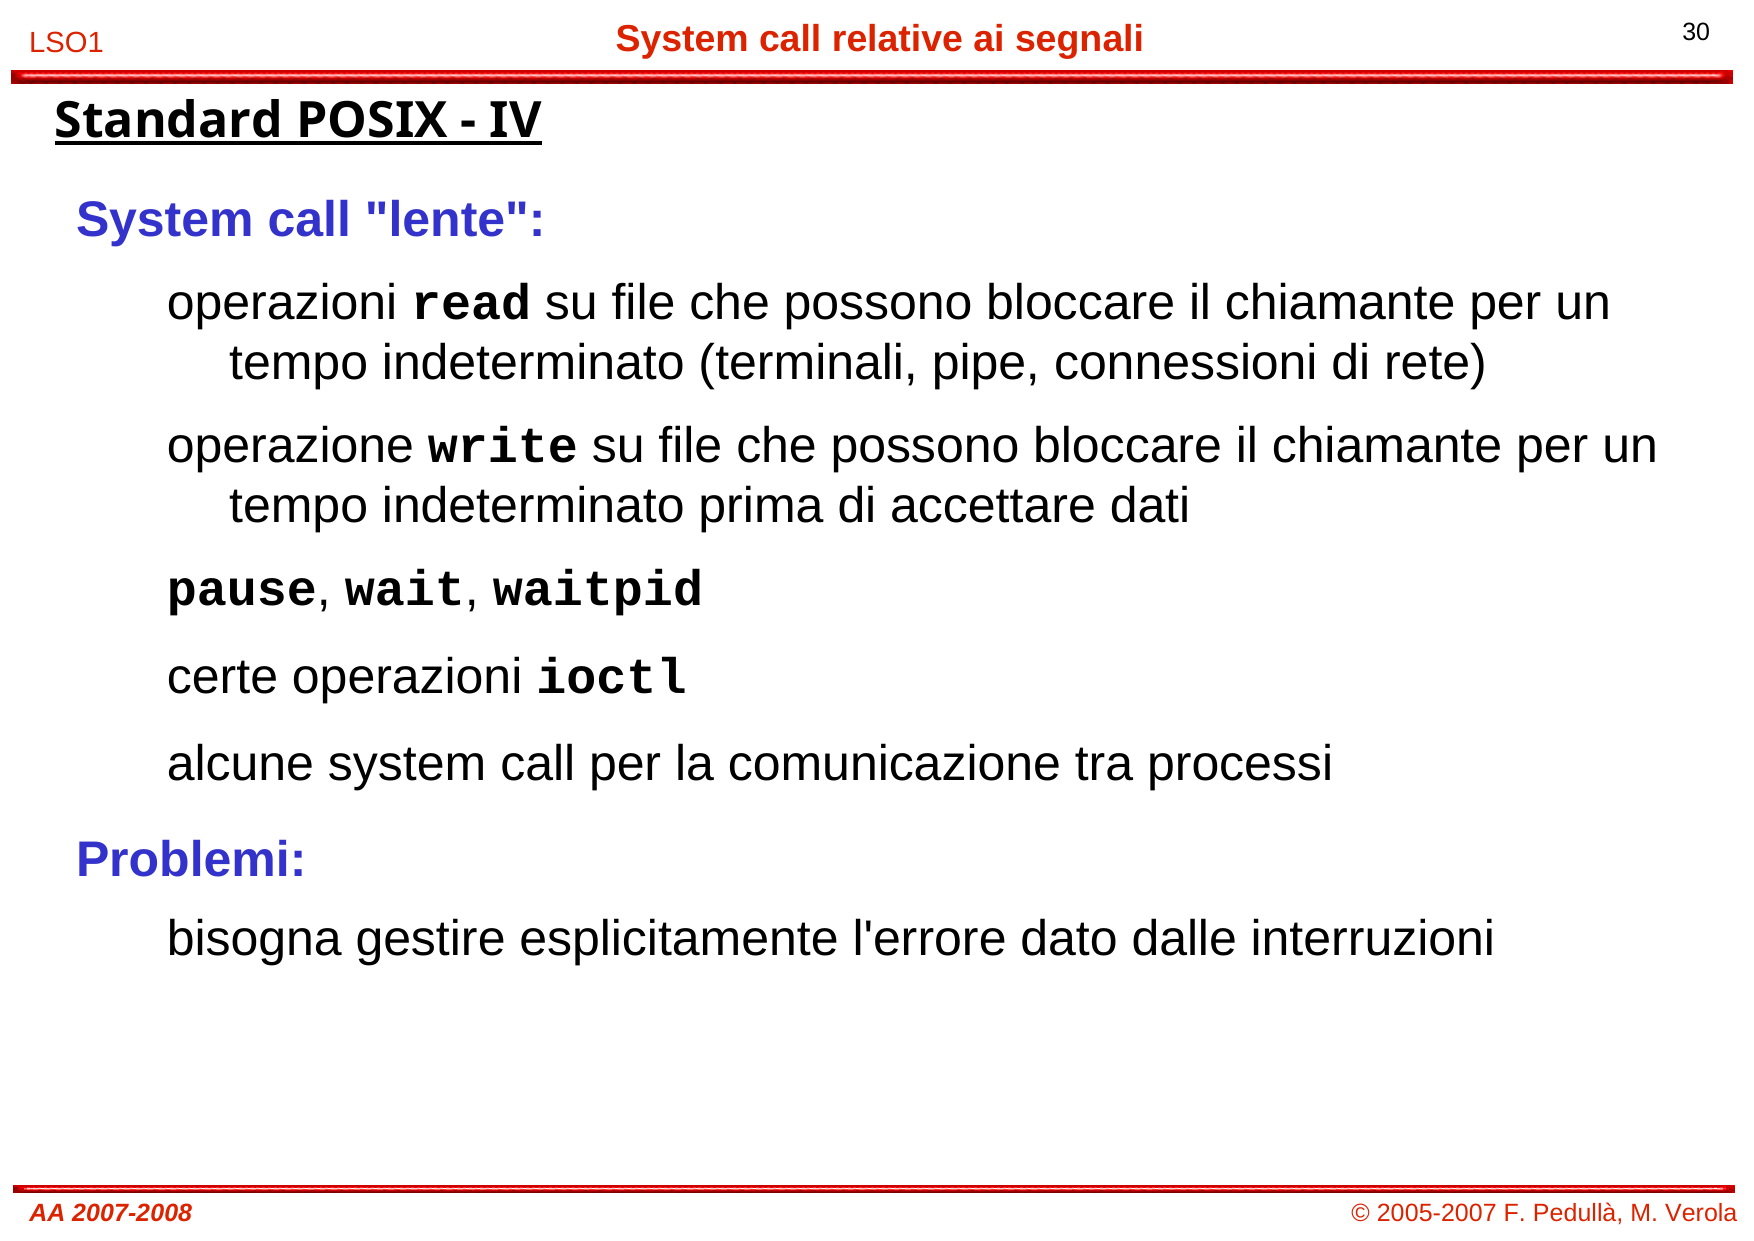

# Standard POSIX - IV
System call "lente":
operazioni read su file che possono bloccare il chiamante per un tempo indeterminato (terminali, pipe, connessioni di rete)
operazione write su file che possono bloccare il chiamante per un tempo indeterminato prima di accettare dati
pause, wait, waitpid
certe operazioni ioctl
alcune system call per la comunicazione tra processi
Problemi:
bisogna gestire esplicitamente l'errore dato dalle interruzioni